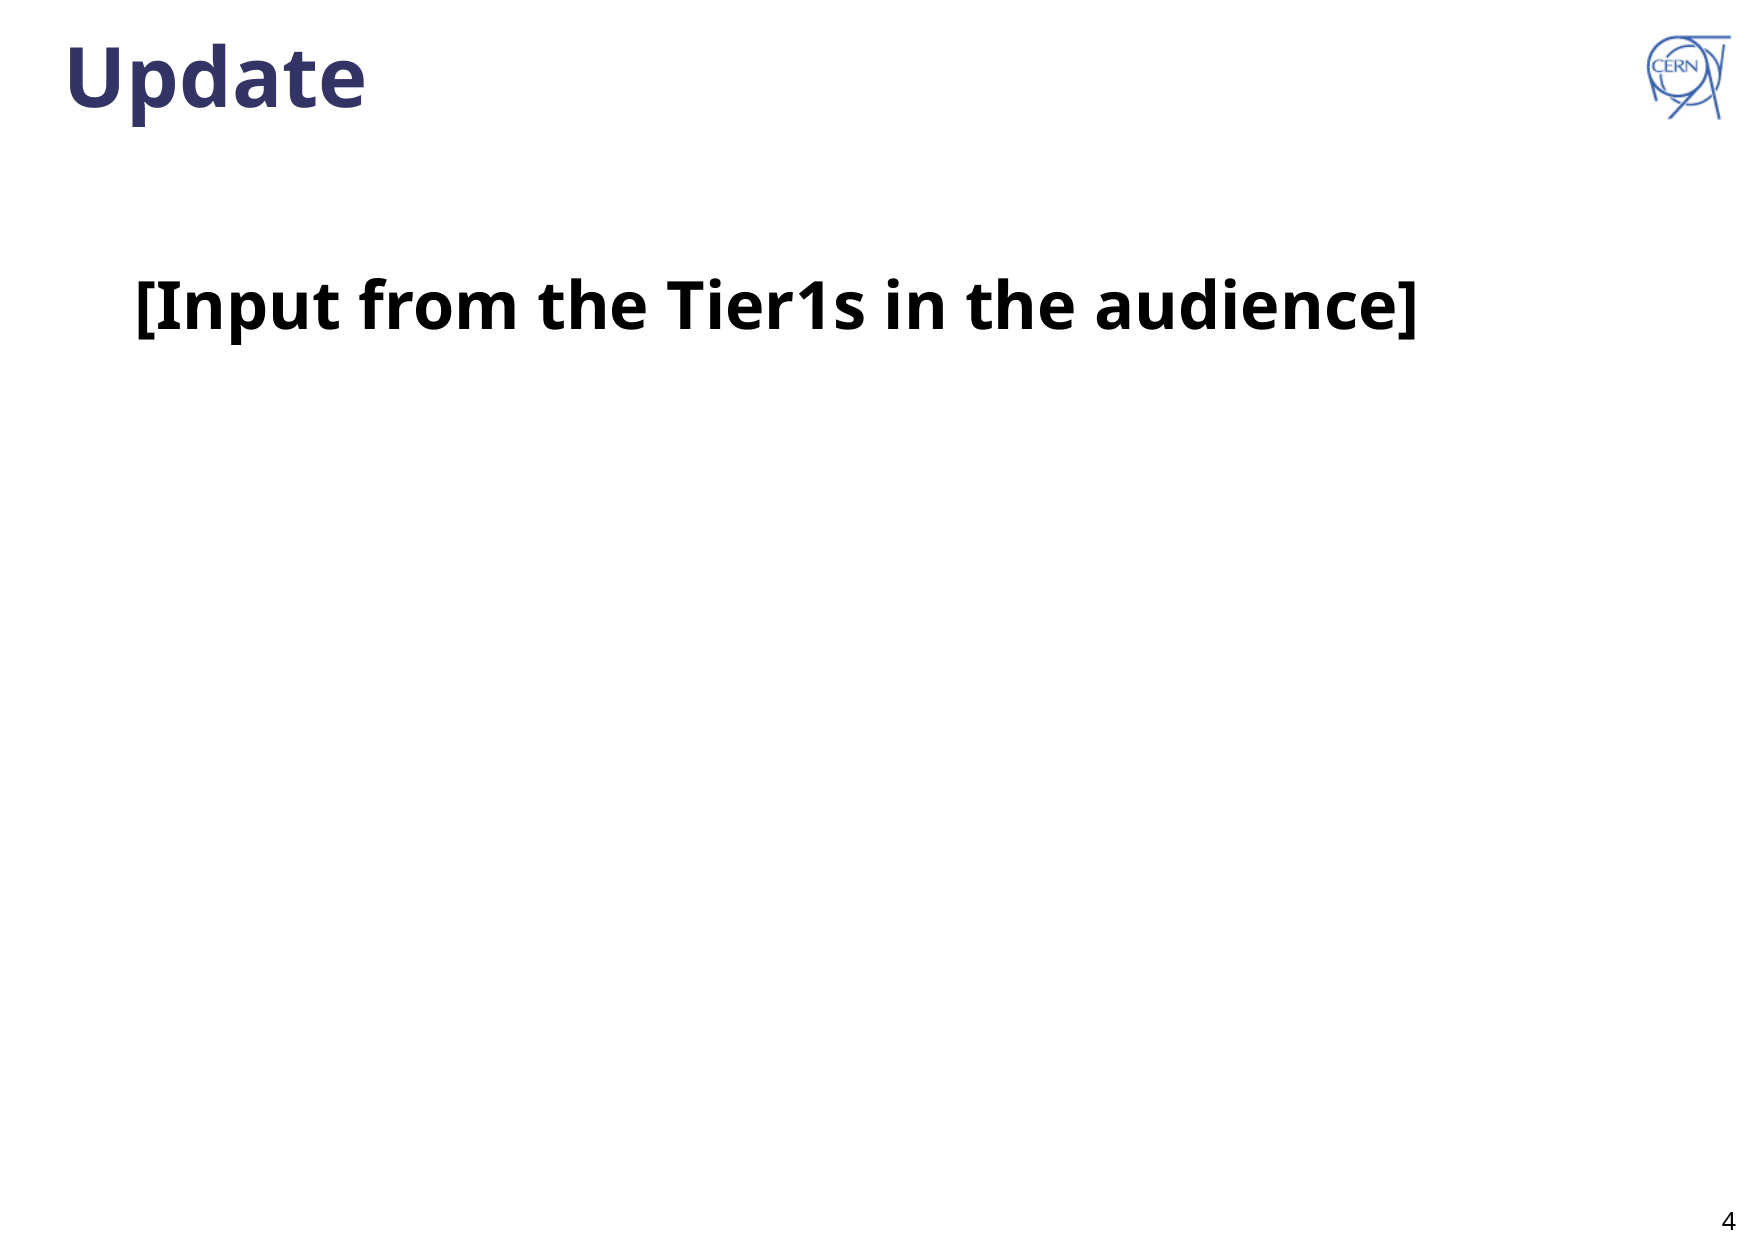

# Update
[Input from the Tier1s in the audience]
4